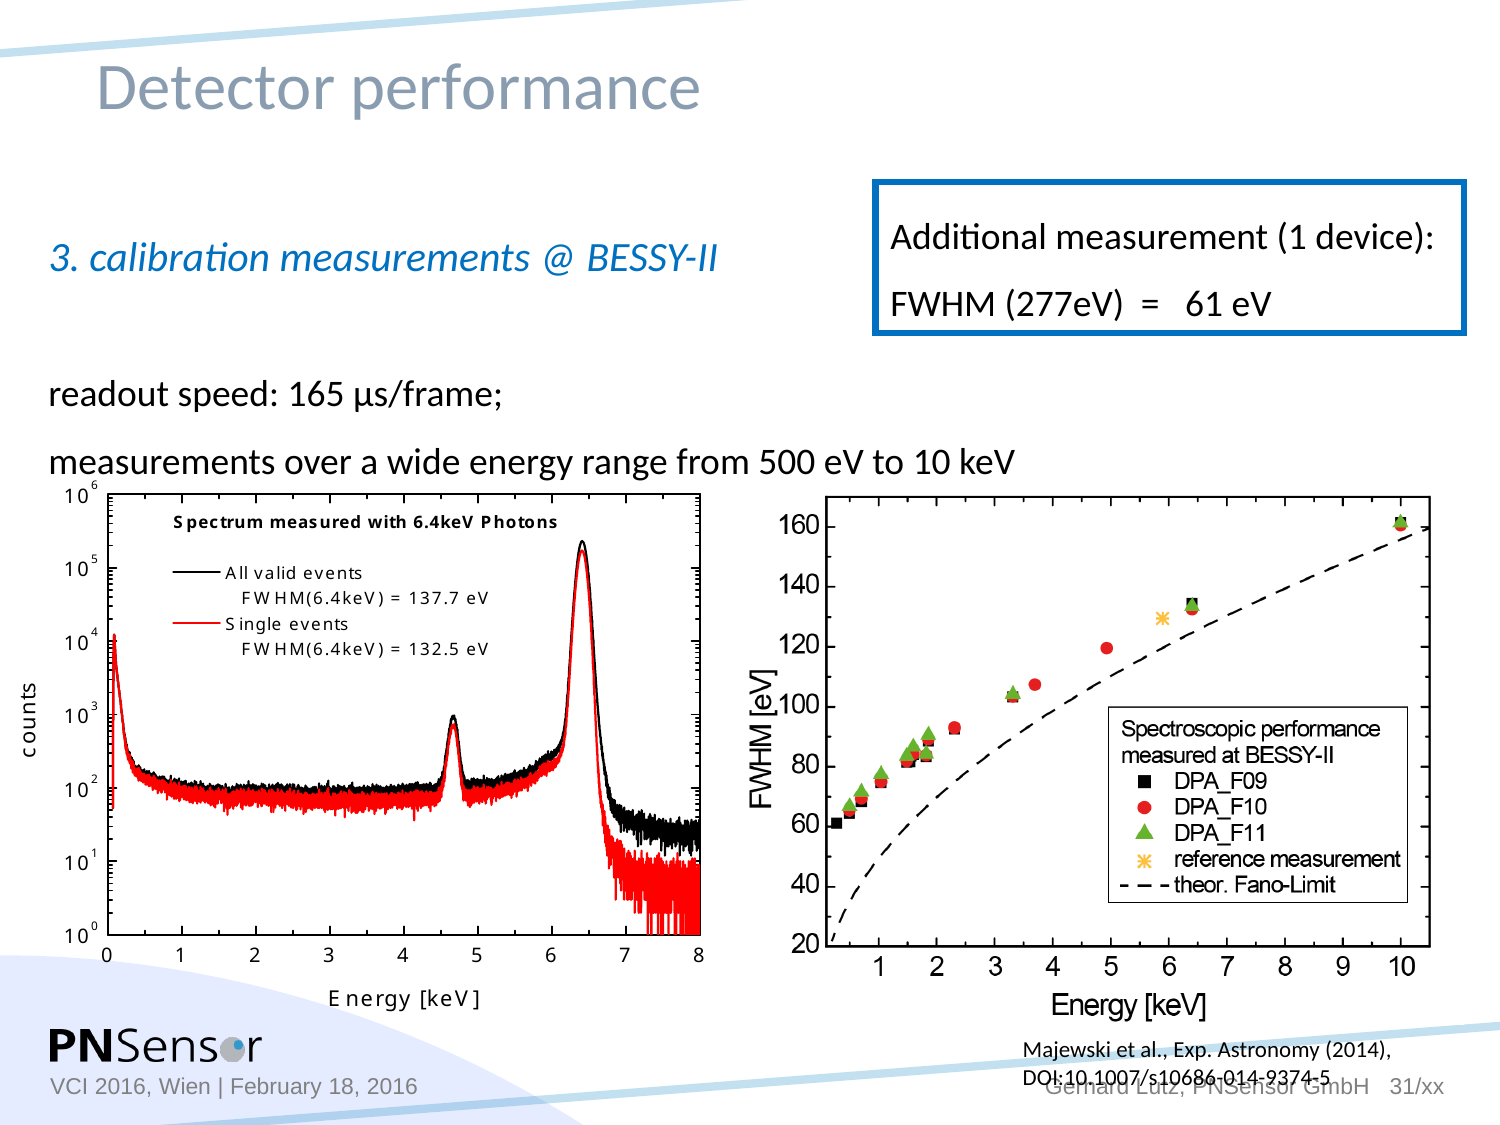

# Detector performance
Additional measurement (1 device):
FWHM (277eV) = 61 eV
3. calibration measurements @ BESSY-II
readout speed: 165 µs/frame;
measurements over a wide energy range from 500 eV to 10 keV
Majewski et al., Exp. Astronomy (2014), DOI:10.1007/s10686-014-9374-5